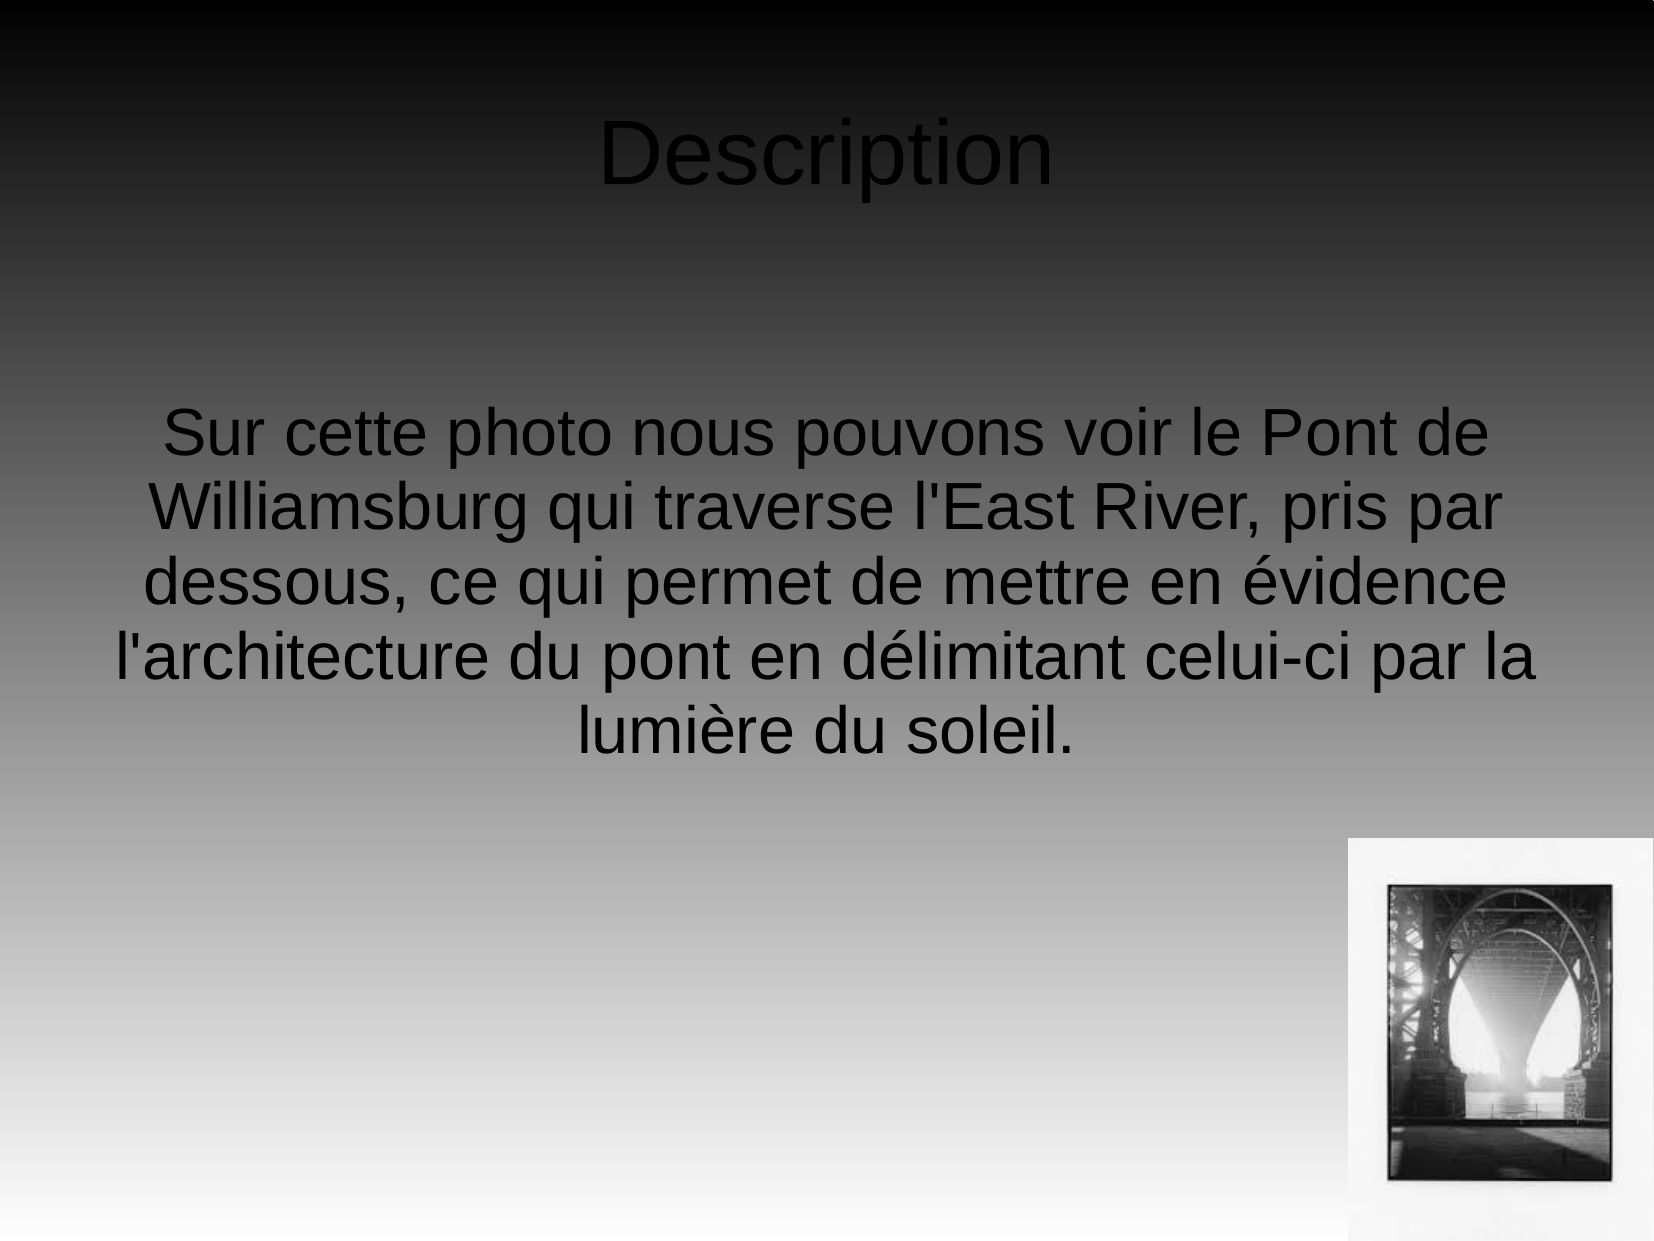

# Description
Sur cette photo nous pouvons voir le Pont de Williamsburg qui traverse l'East River, pris par dessous, ce qui permet de mettre en évidence l'architecture du pont en délimitant celui-ci par la lumière du soleil.